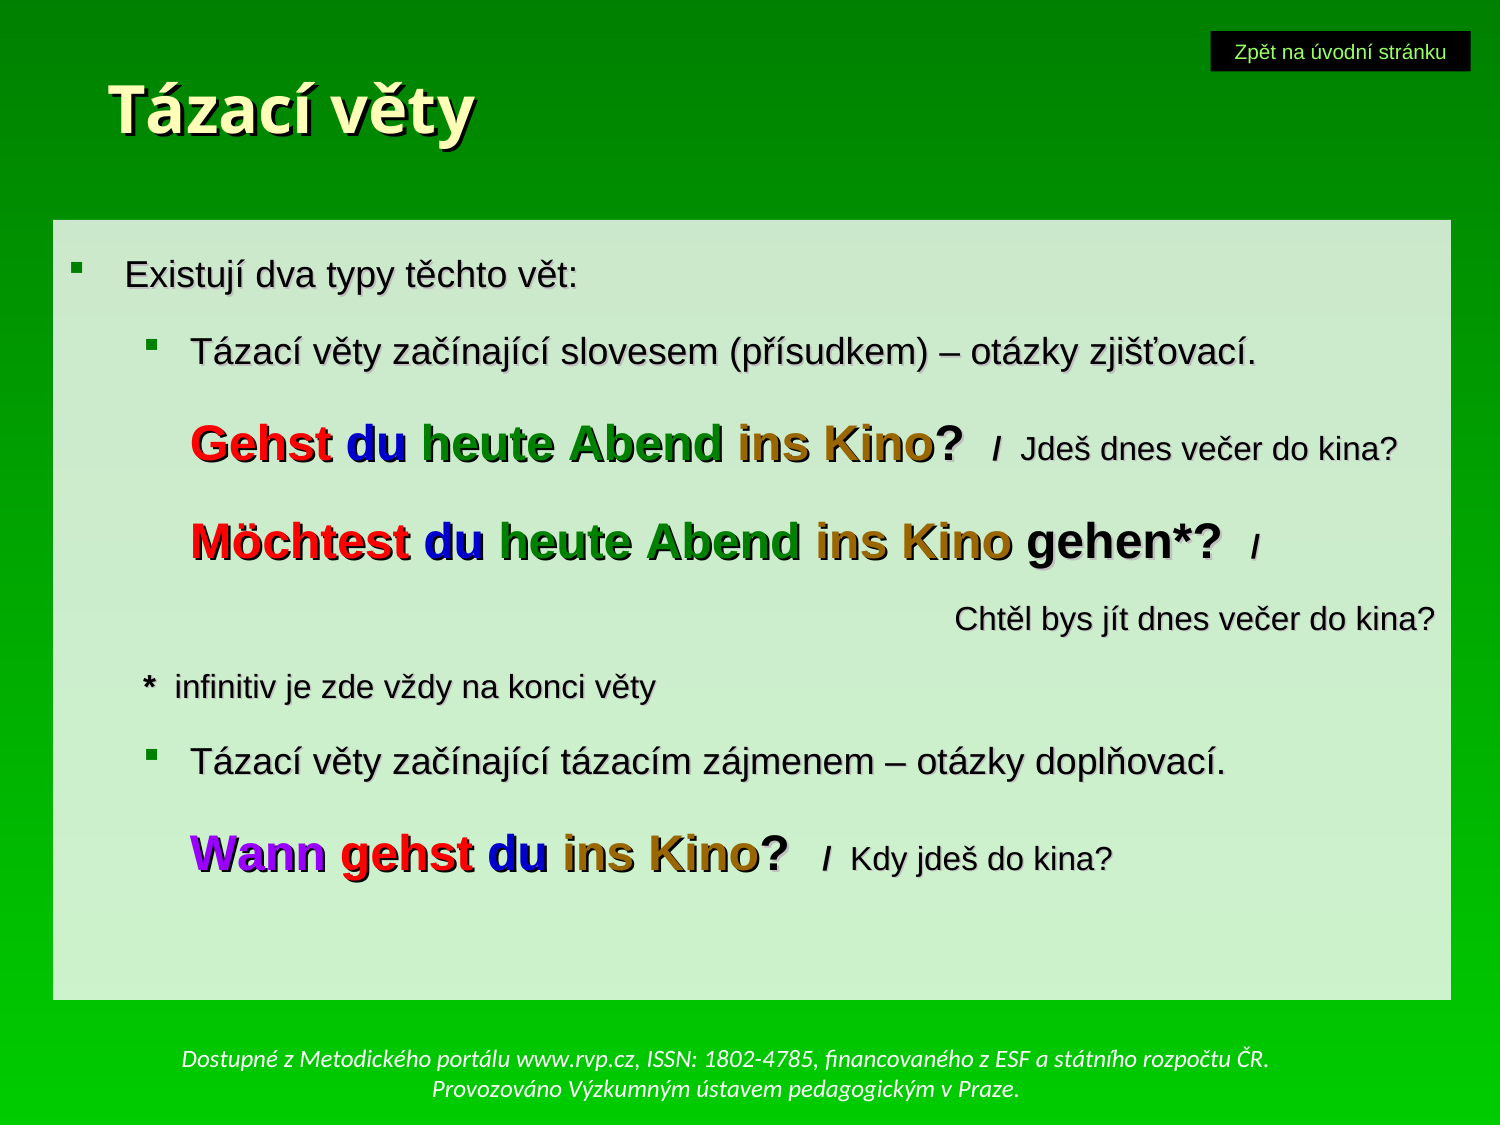

Zpět na úvodní stránku
# Tázací věty
Existují dva typy těchto vět:
Tázací věty začínající slovesem (přísudkem) – otázky zjišťovací.
	Gehst du heute Abend ins Kino?   /  Jdeš dnes večer do kina?
	Möchtest du heute Abend ins Kino gehen*?   /
	Chtěl bys jít dnes večer do kina?
*  infinitiv je zde vždy na konci věty
Tázací věty začínající tázacím zájmenem – otázky doplňovací.
	Wann gehst du ins Kino?   /  Kdy jdeš do kina?
Dostupné z Metodického portálu www.rvp.cz, ISSN: 1802-4785, financovaného z ESF a státního rozpočtu ČR. Provozováno Výzkumným ústavem pedagogickým v Praze.